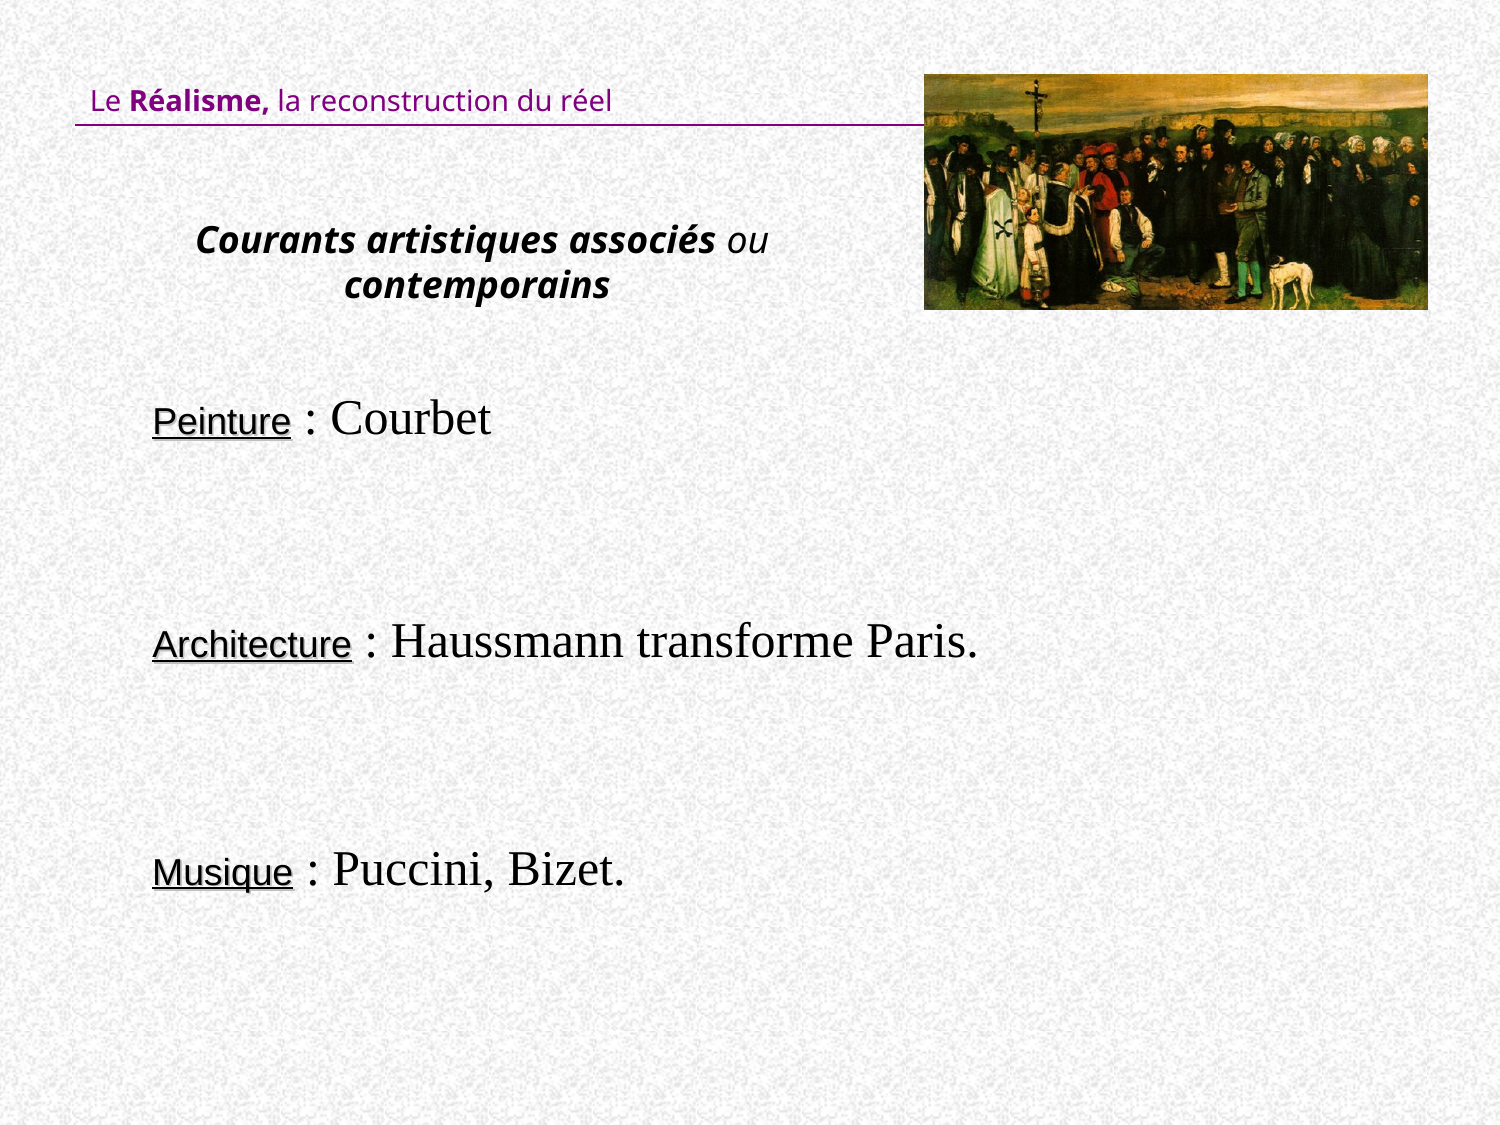

Le Réalisme, la reconstruction du réel
Courants artistiques associés ou contemporains
Peinture : Courbet
Architecture : Haussmann transforme Paris.
Musique : Puccini, Bizet.